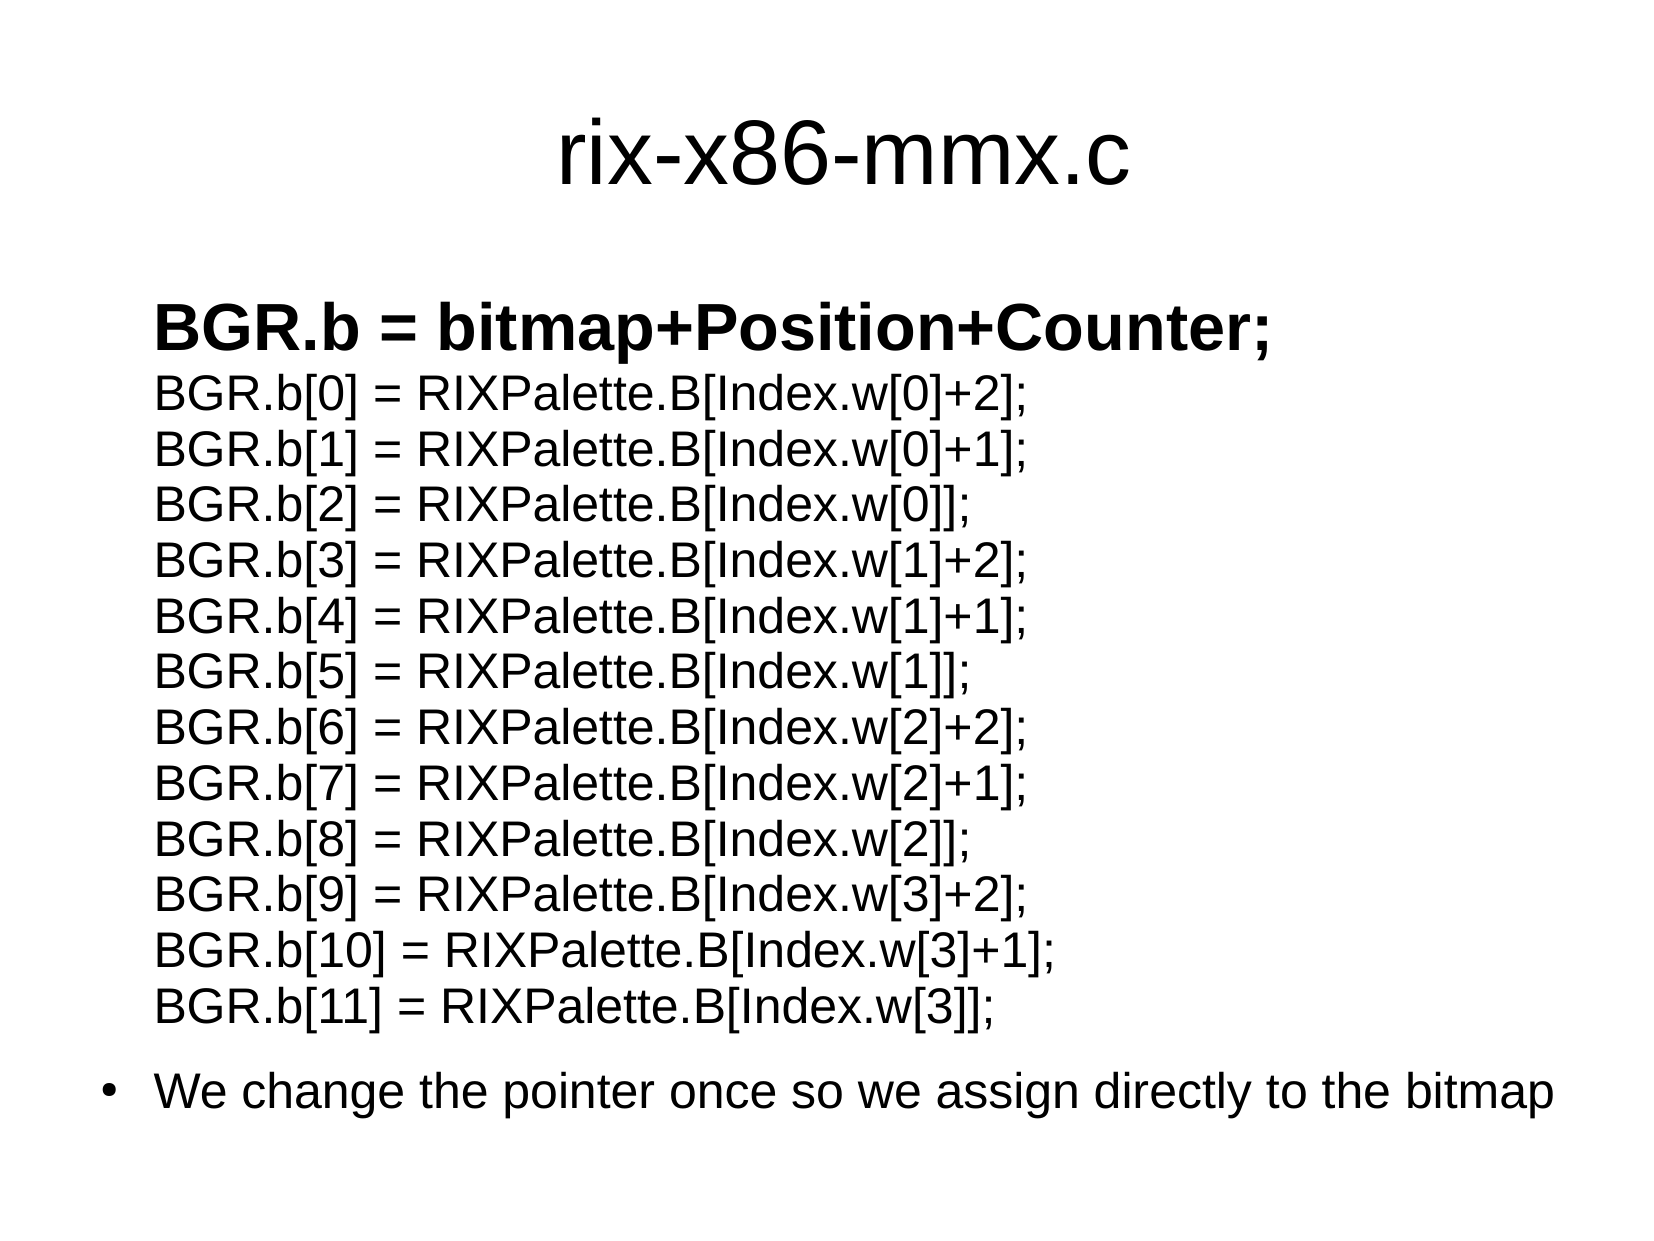

# rix-x86-mmx.c
BGR.b = bitmap+Position+Counter;
BGR.b[0] = RIXPalette.B[Index.w[0]+2];
BGR.b[1] = RIXPalette.B[Index.w[0]+1];
BGR.b[2] = RIXPalette.B[Index.w[0]];
BGR.b[3] = RIXPalette.B[Index.w[1]+2];
BGR.b[4] = RIXPalette.B[Index.w[1]+1];
BGR.b[5] = RIXPalette.B[Index.w[1]];
BGR.b[6] = RIXPalette.B[Index.w[2]+2];
BGR.b[7] = RIXPalette.B[Index.w[2]+1];
BGR.b[8] = RIXPalette.B[Index.w[2]];
BGR.b[9] = RIXPalette.B[Index.w[3]+2];
BGR.b[10] = RIXPalette.B[Index.w[3]+1];
BGR.b[11] = RIXPalette.B[Index.w[3]];
We change the pointer once so we assign directly to the bitmap